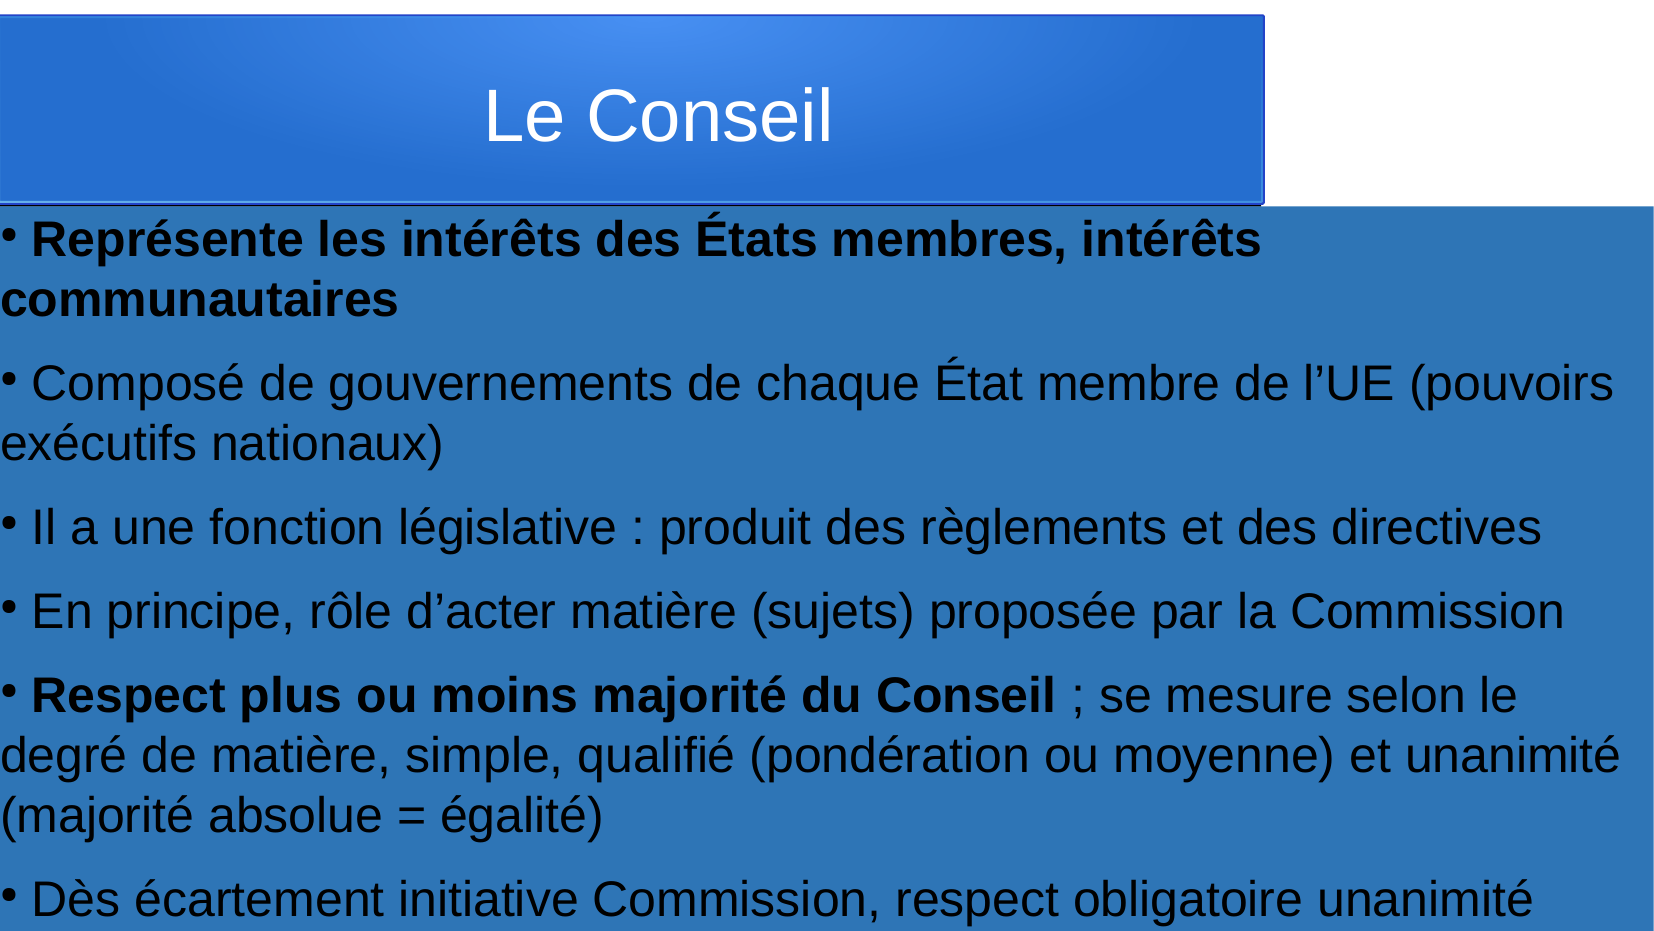

# Le Conseil
 Représente les intérêts des États membres, intérêts communautaires
 Composé de gouvernements de chaque État membre de l’UE (pouvoirs exécutifs nationaux)
 Il a une fonction législative : produit des règlements et des directives
 En principe, rôle d’acter matière (sujets) proposée par la Commission
 Respect plus ou moins majorité du Conseil ; se mesure selon le degré de matière, simple, qualifié (pondération ou moyenne) et unanimité (majorité absolue = égalité)
 Dès écartement initiative Commission, respect obligatoire unanimité
 Compétences Commission + Conseil = complémentaires